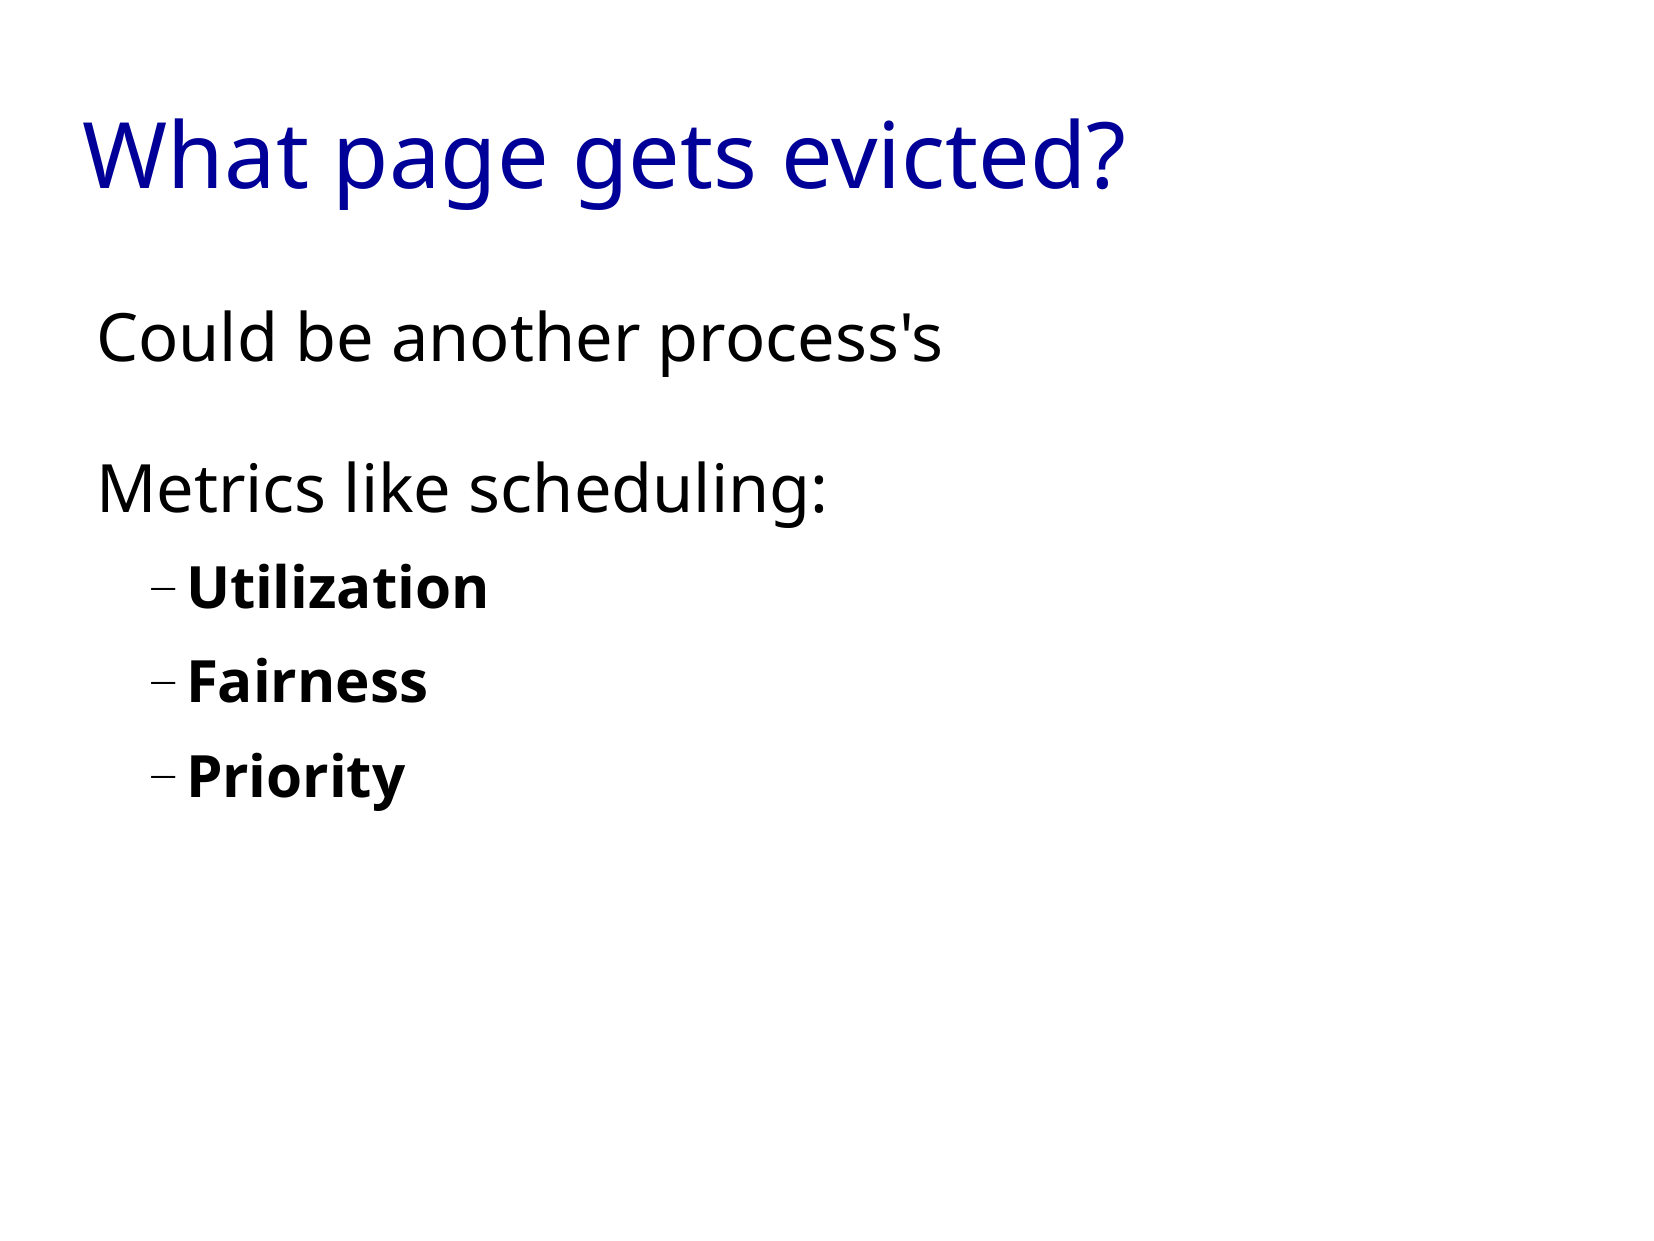

# What page gets evicted?
Could be another process's
Metrics like scheduling:
Utilization
Fairness
Priority